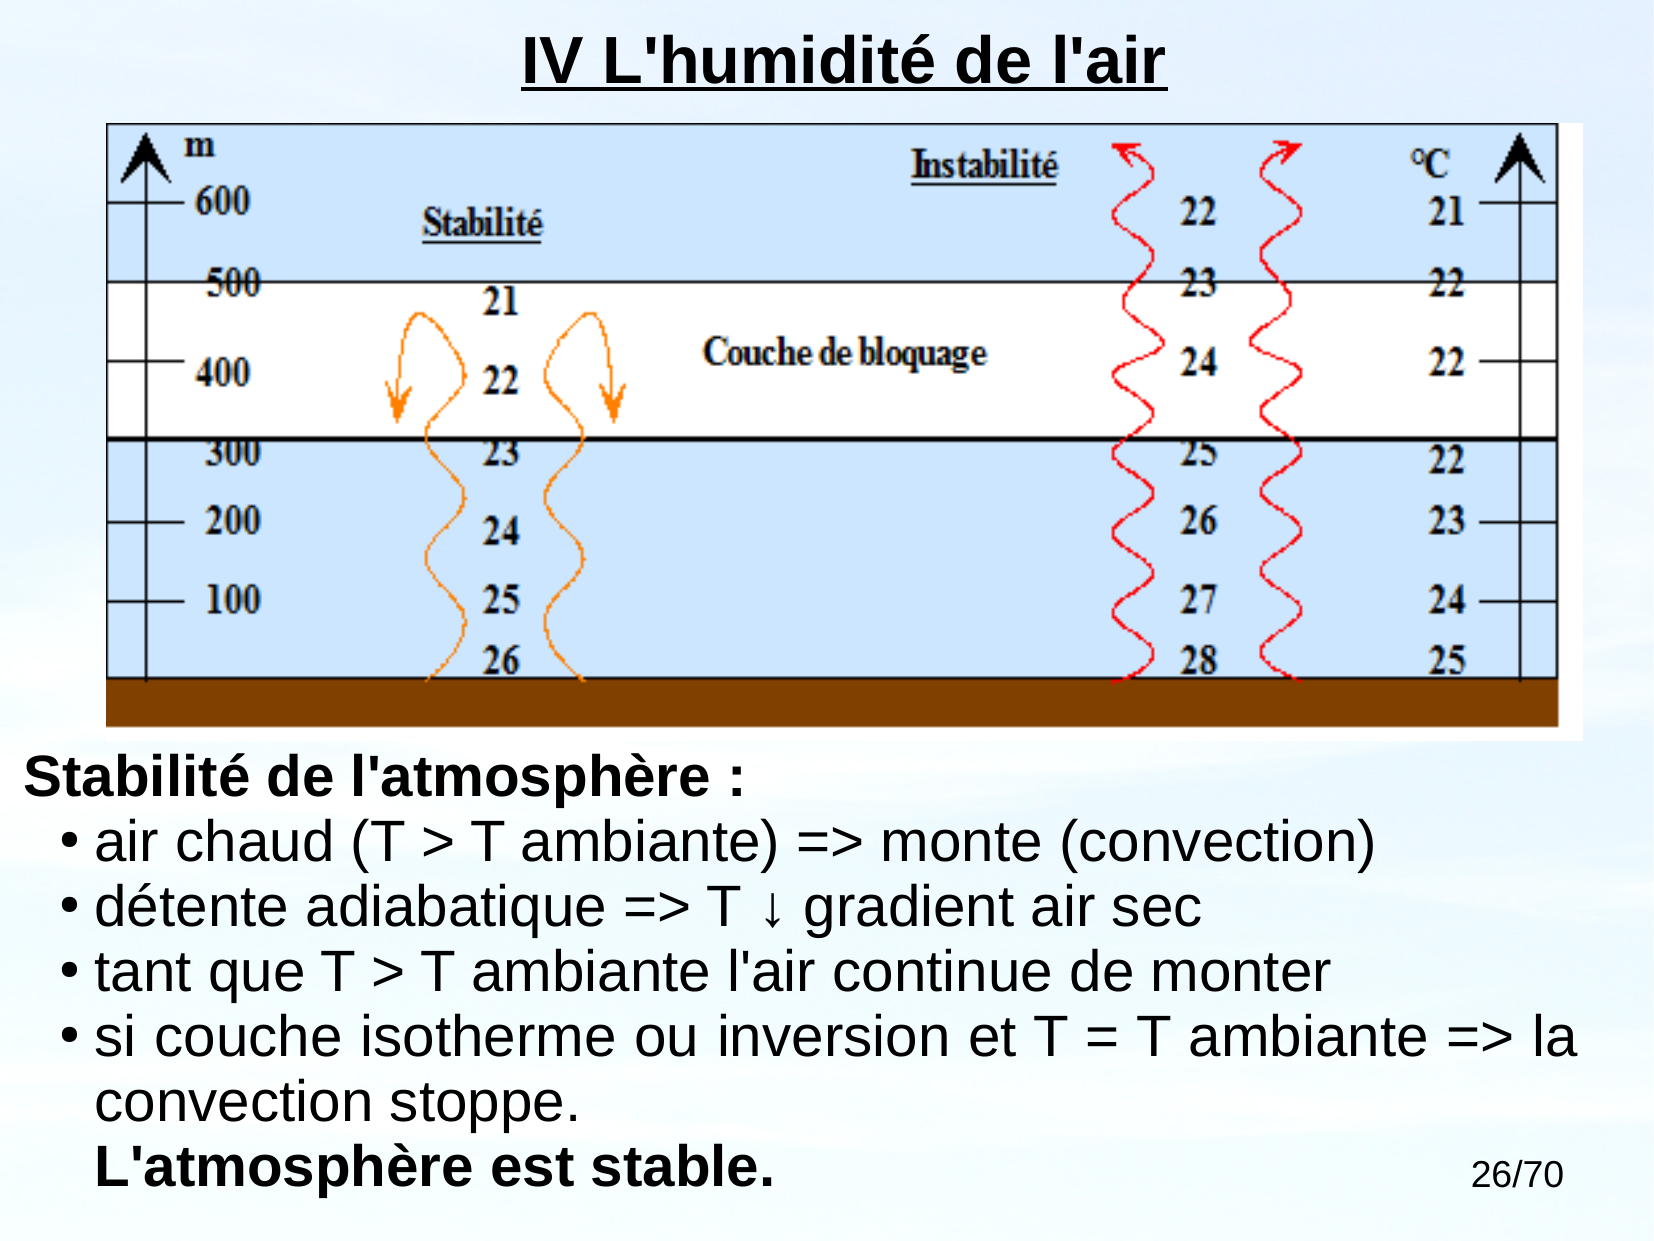

# IV L'humidité de l'air
Stabilité de l'atmosphère :
air chaud (T > T ambiante) => monte (convection)
détente adiabatique => T ↓ gradient air sec
tant que T > T ambiante l'air continue de monter
si couche isotherme ou inversion et T = T ambiante => la convection stoppe.
L'atmosphère est stable.